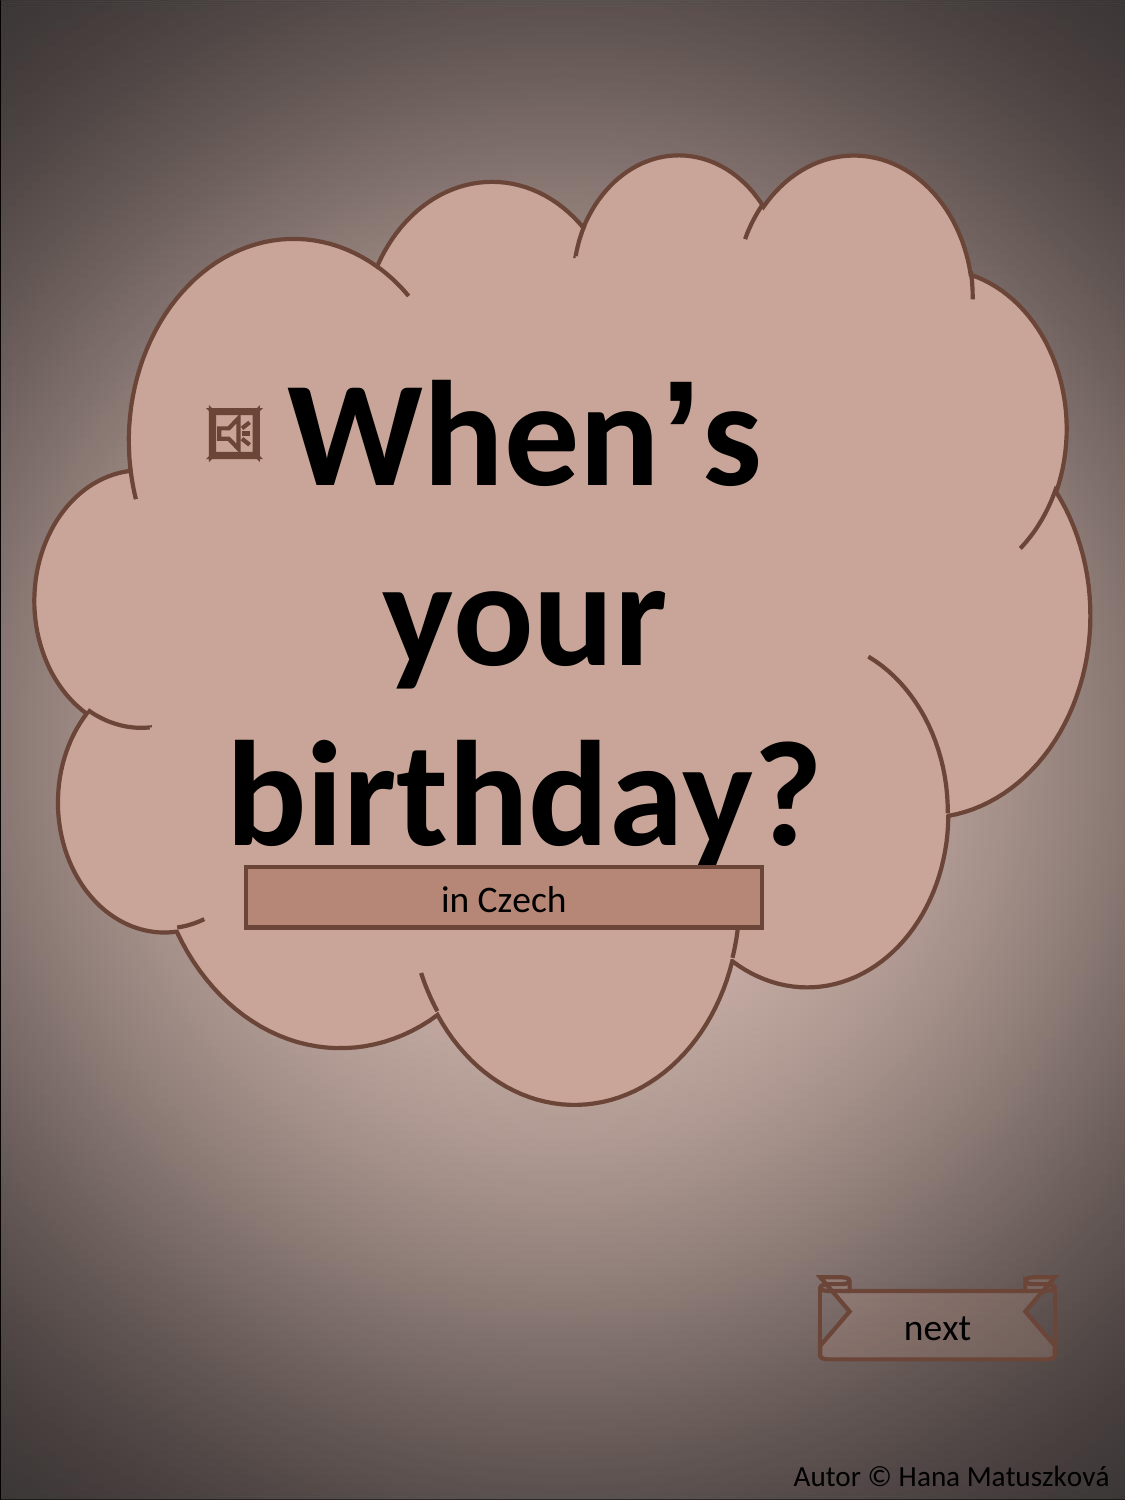

When’s your birthday?
Kdy máš narozeniny?
in Czech
next
Autor © Hana Matuszková